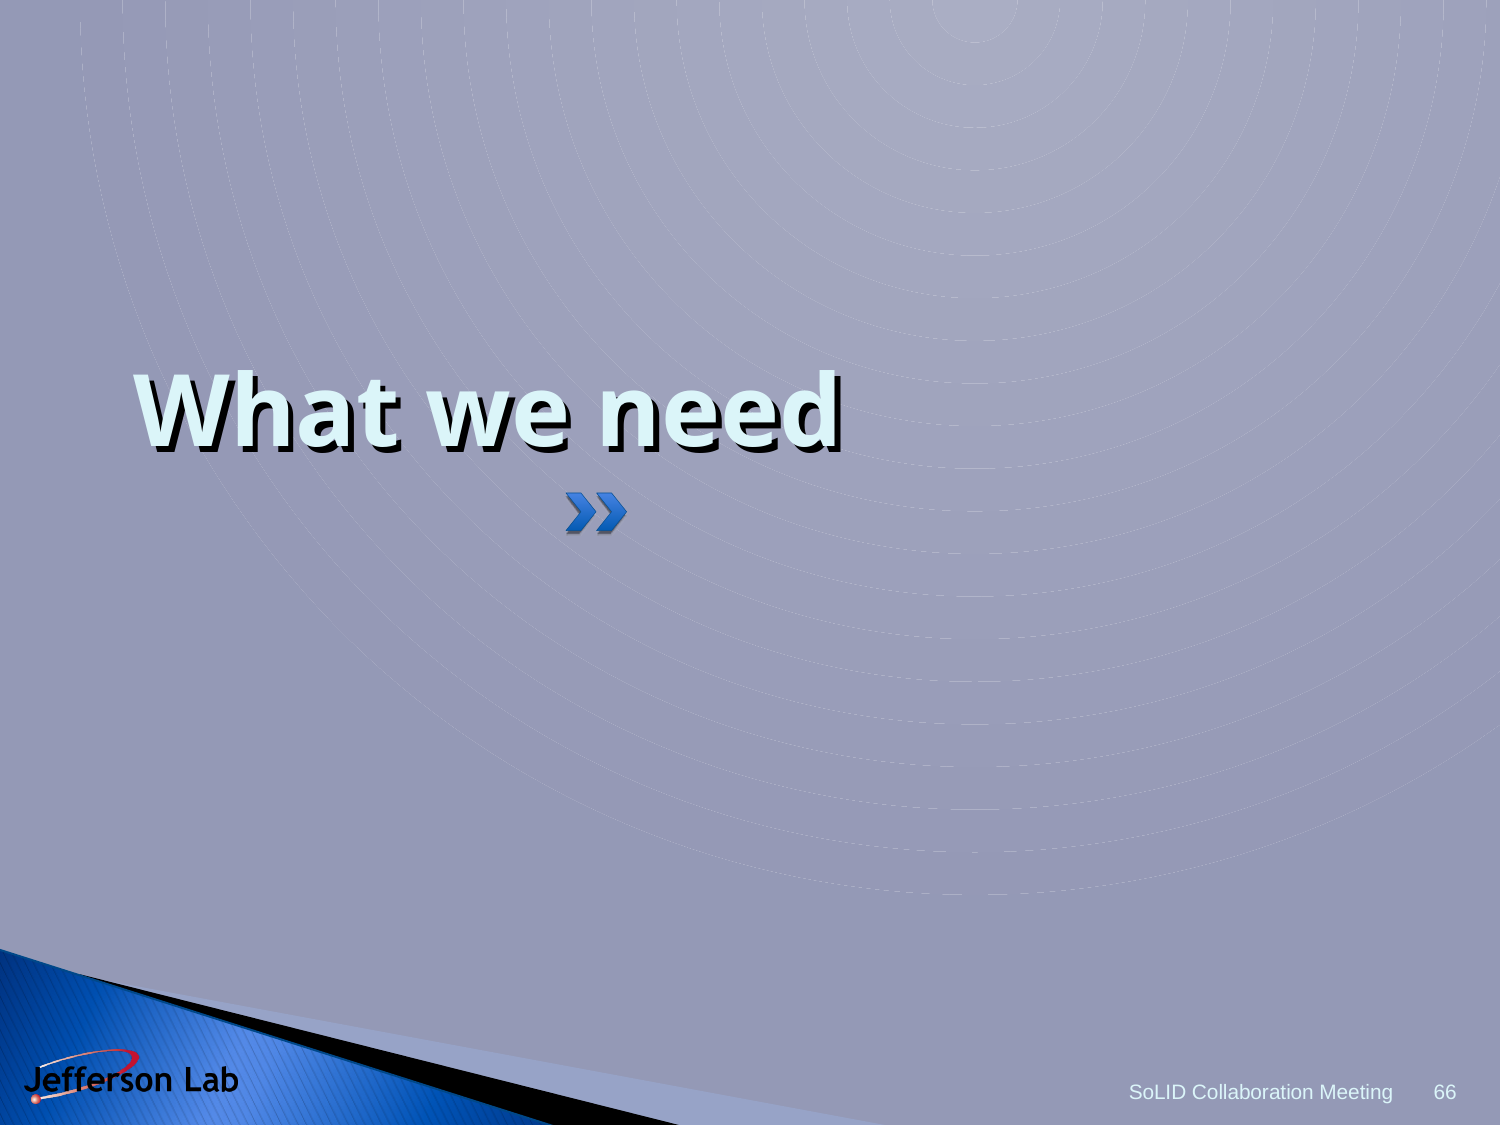

# What we need
SoLID Collaboration Meeting